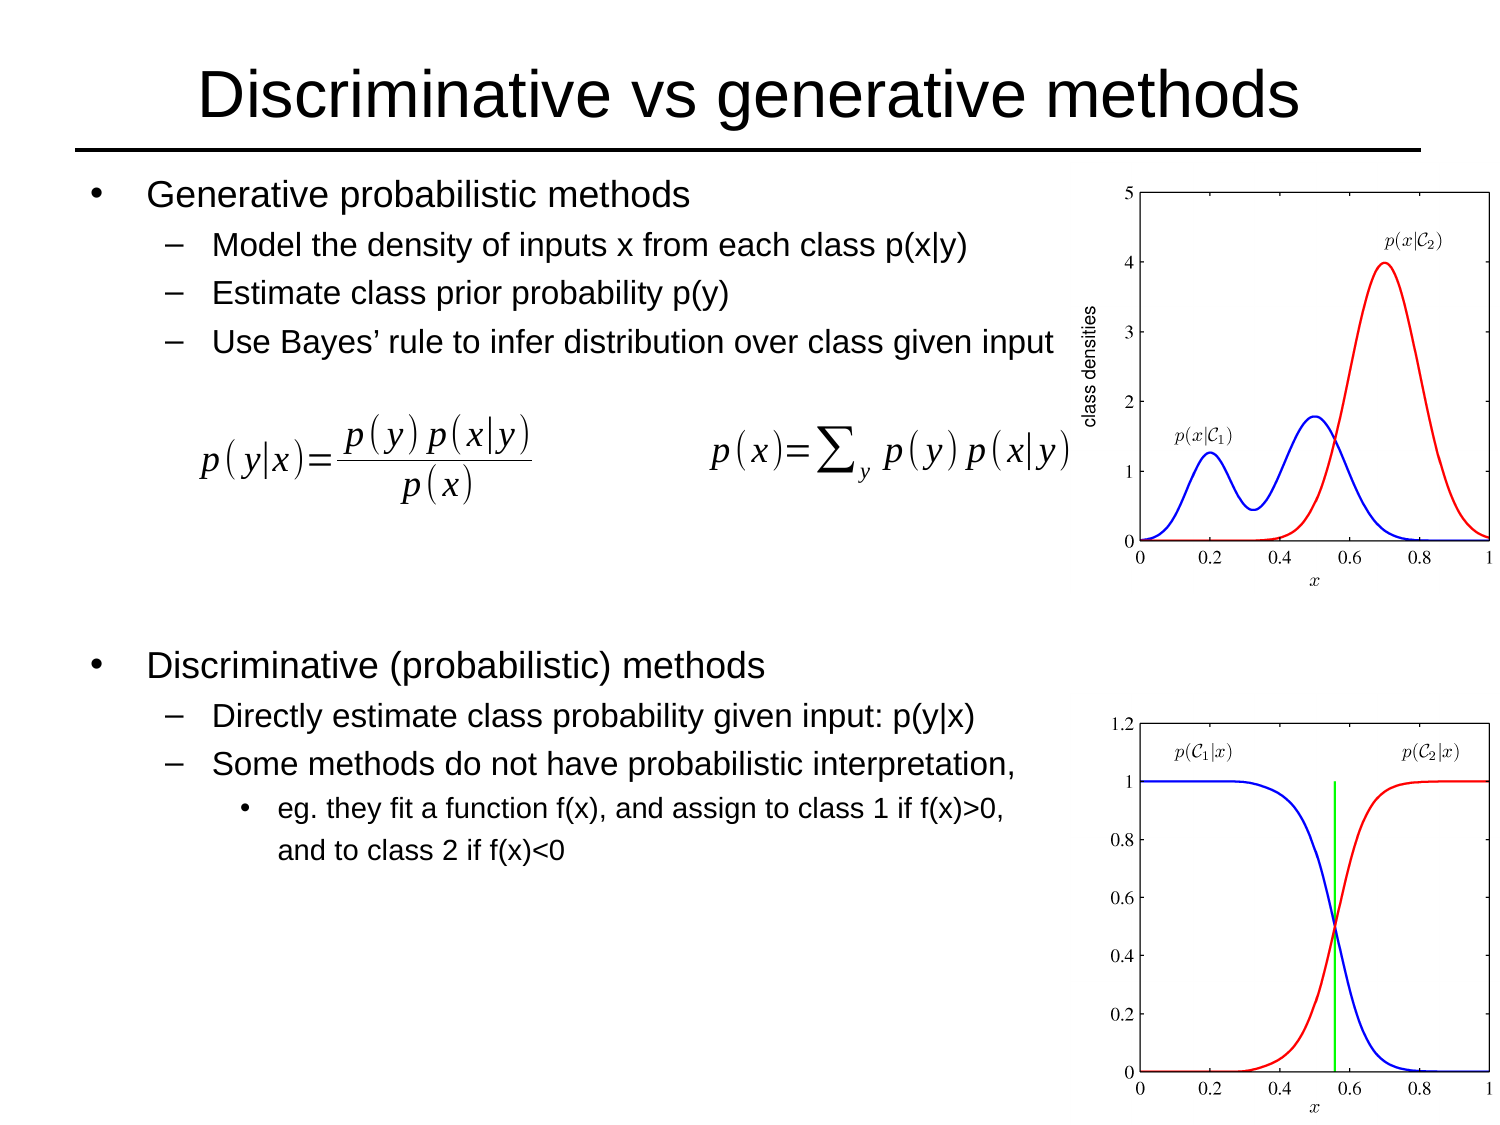

# Discriminative vs generative methods
Generative probabilistic methods
Model the density of inputs x from each class p(x|y)
Estimate class prior probability p(y)
Use Bayes’ rule to infer distribution over class given input
Discriminative (probabilistic) methods
Directly estimate class probability given input: p(y|x)
Some methods do not have probabilistic interpretation,
eg. they fit a function f(x), and assign to class 1 if f(x)>0,
	and to class 2 if f(x)<0